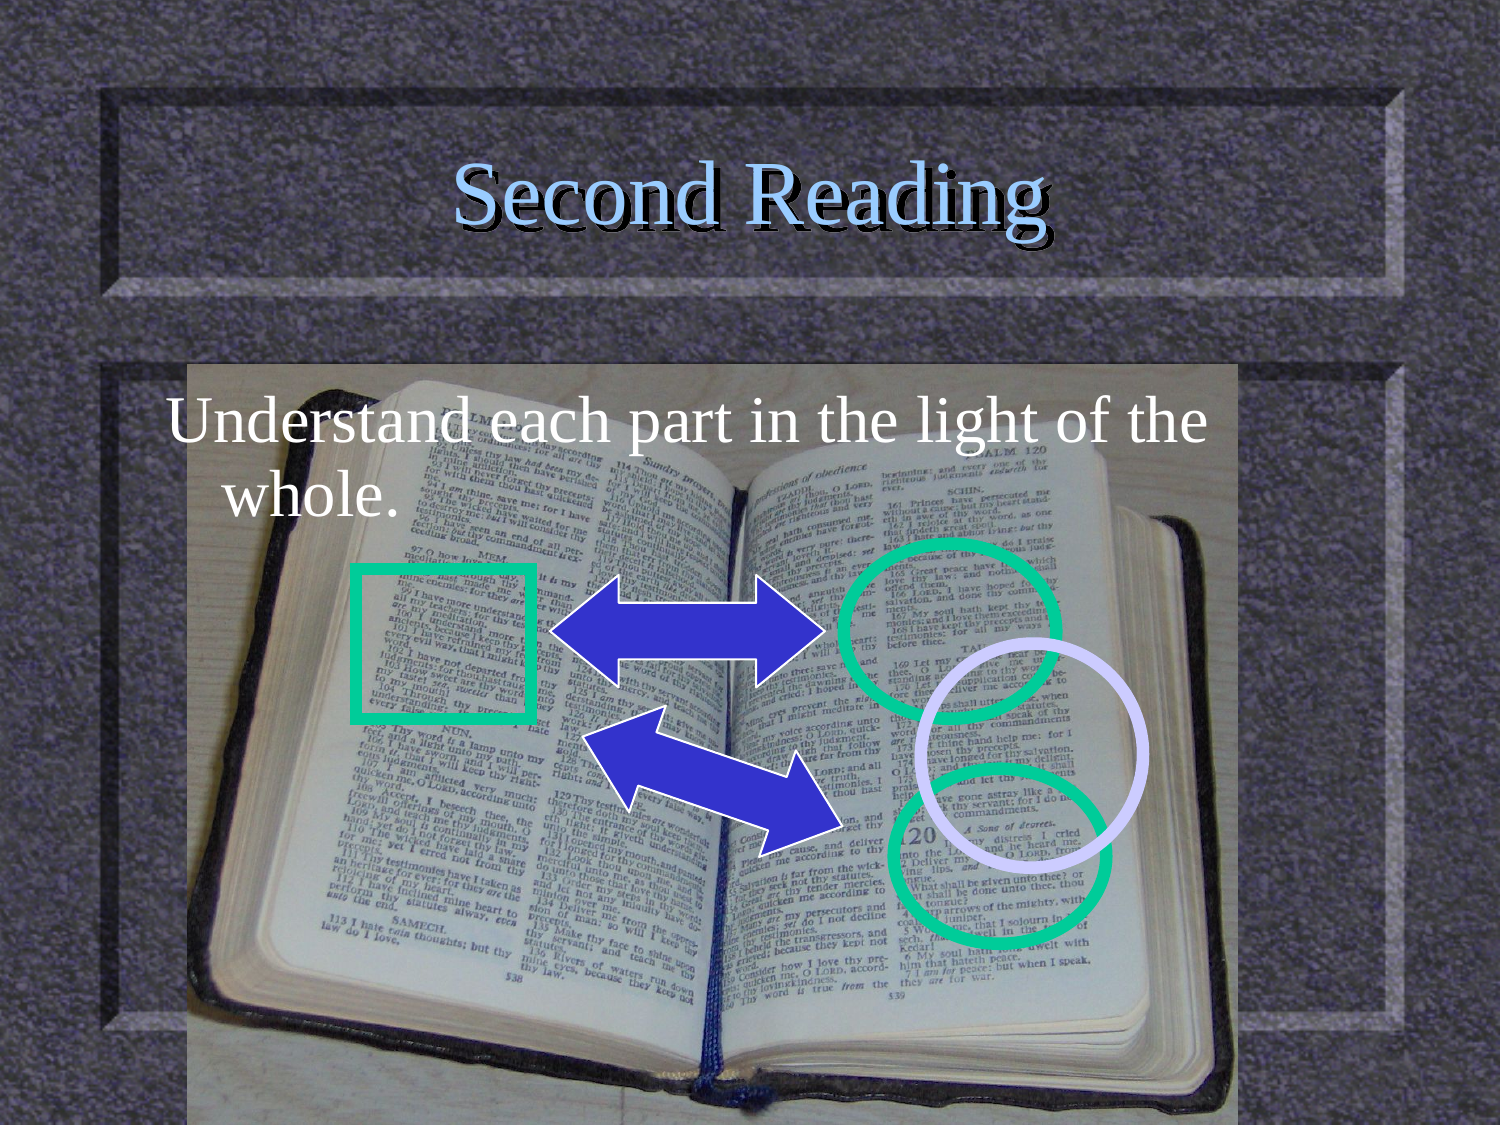

# Second Reading
Understand each part in the light of the whole.